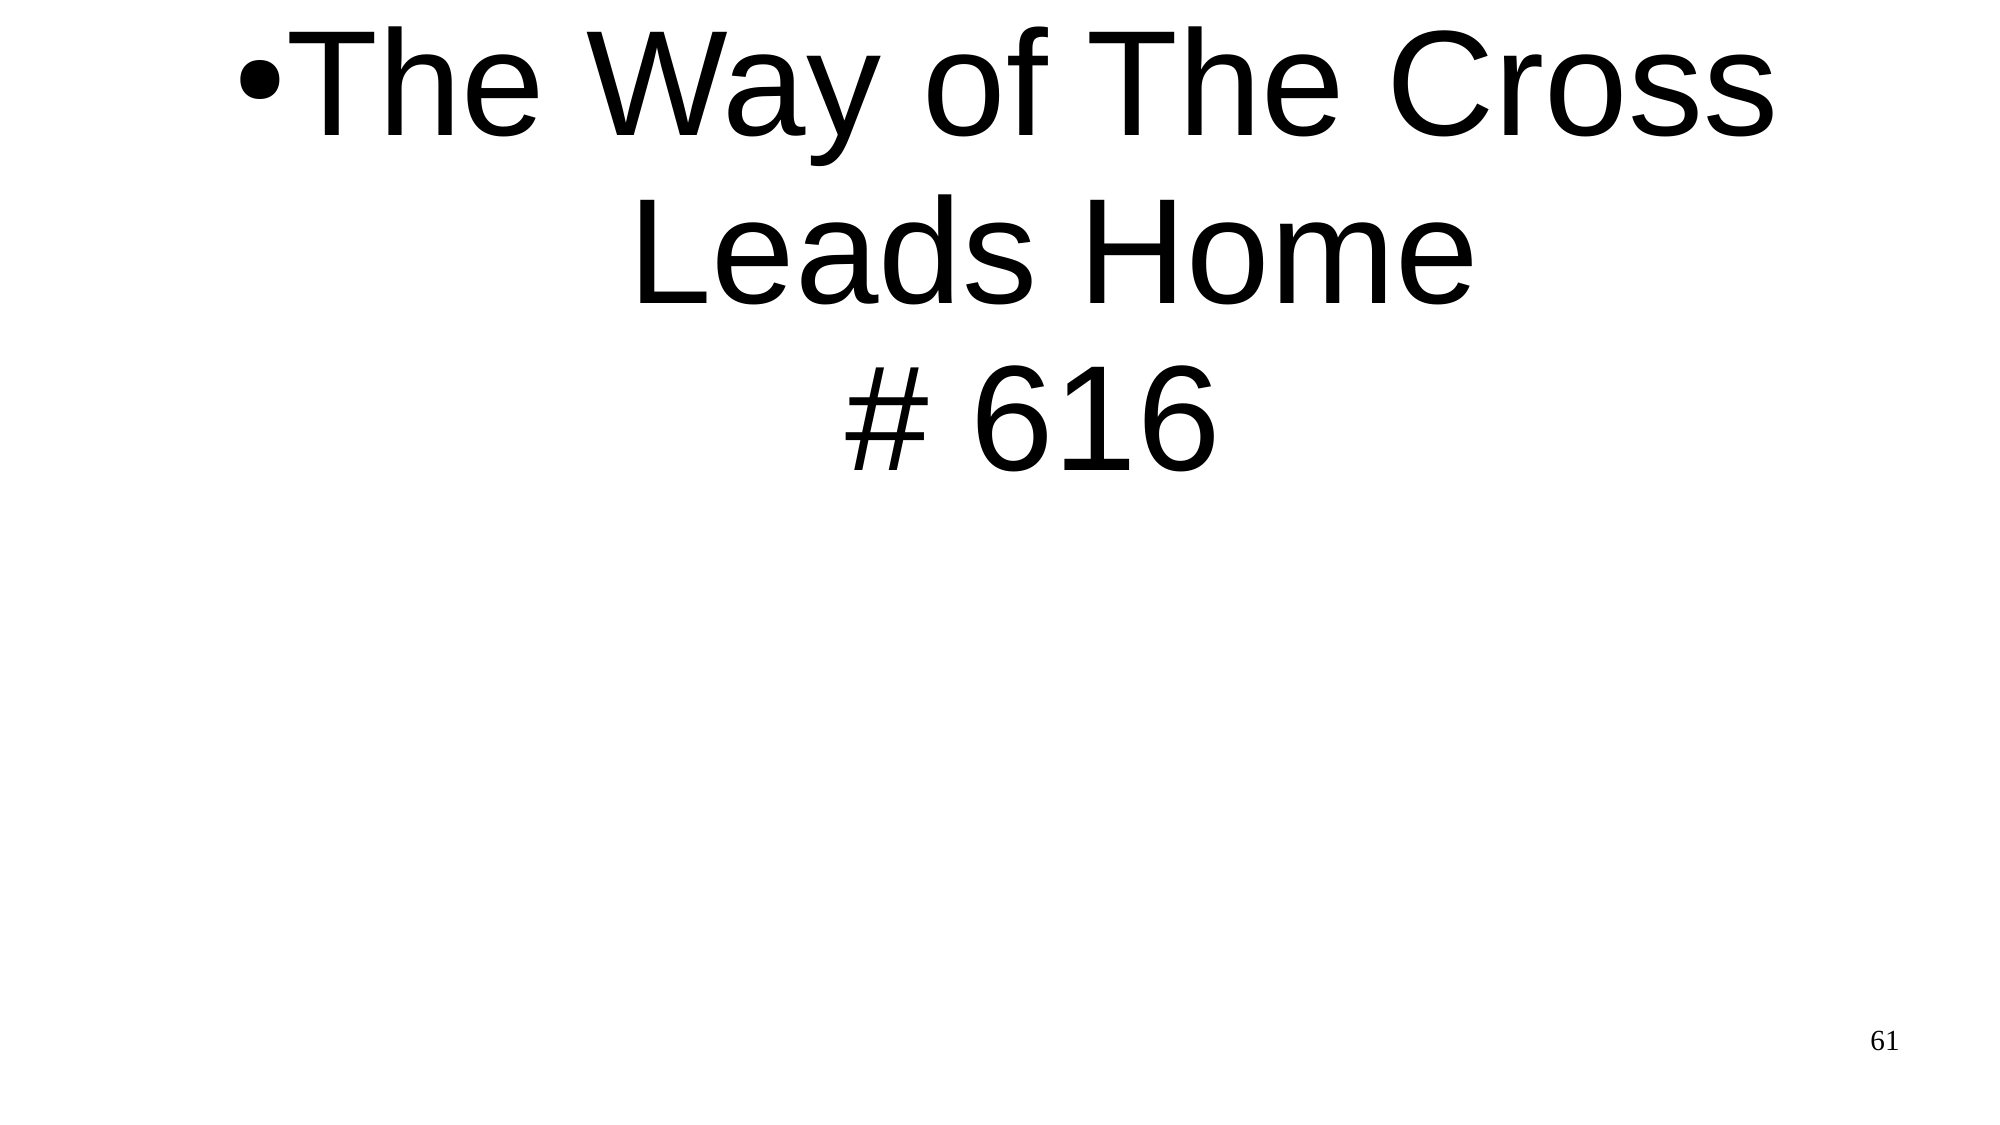

# The Way of The Cross Leads Home # 616
61